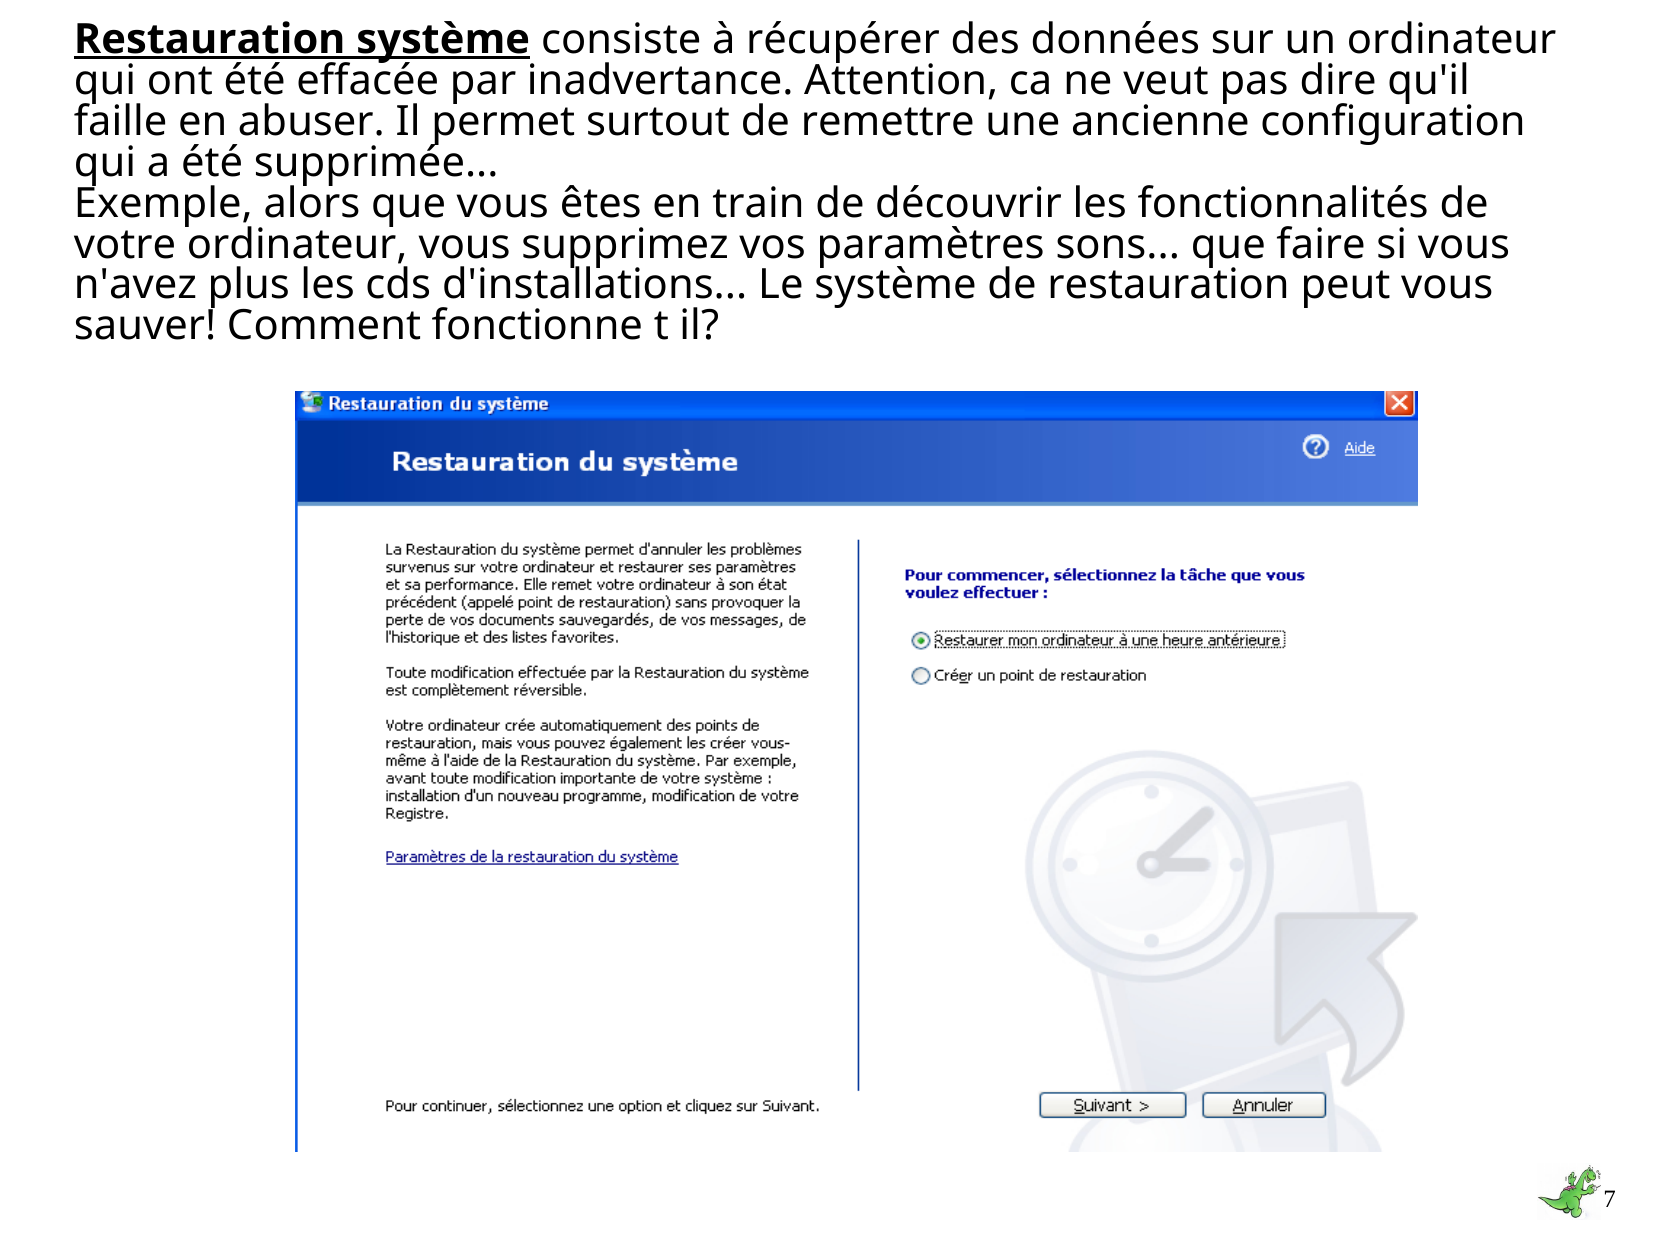

Restauration système consiste à récupérer des données sur un ordinateur
qui ont été effacée par inadvertance. Attention, ca ne veut pas dire qu'il
faille en abuser. Il permet surtout de remettre une ancienne configuration
qui a été supprimée...
Exemple, alors que vous êtes en train de découvrir les fonctionnalités de
votre ordinateur, vous supprimez vos paramètres sons... que faire si vous
n'avez plus les cds d'installations... Le système de restauration peut vous
sauver! Comment fonctionne t il?
7